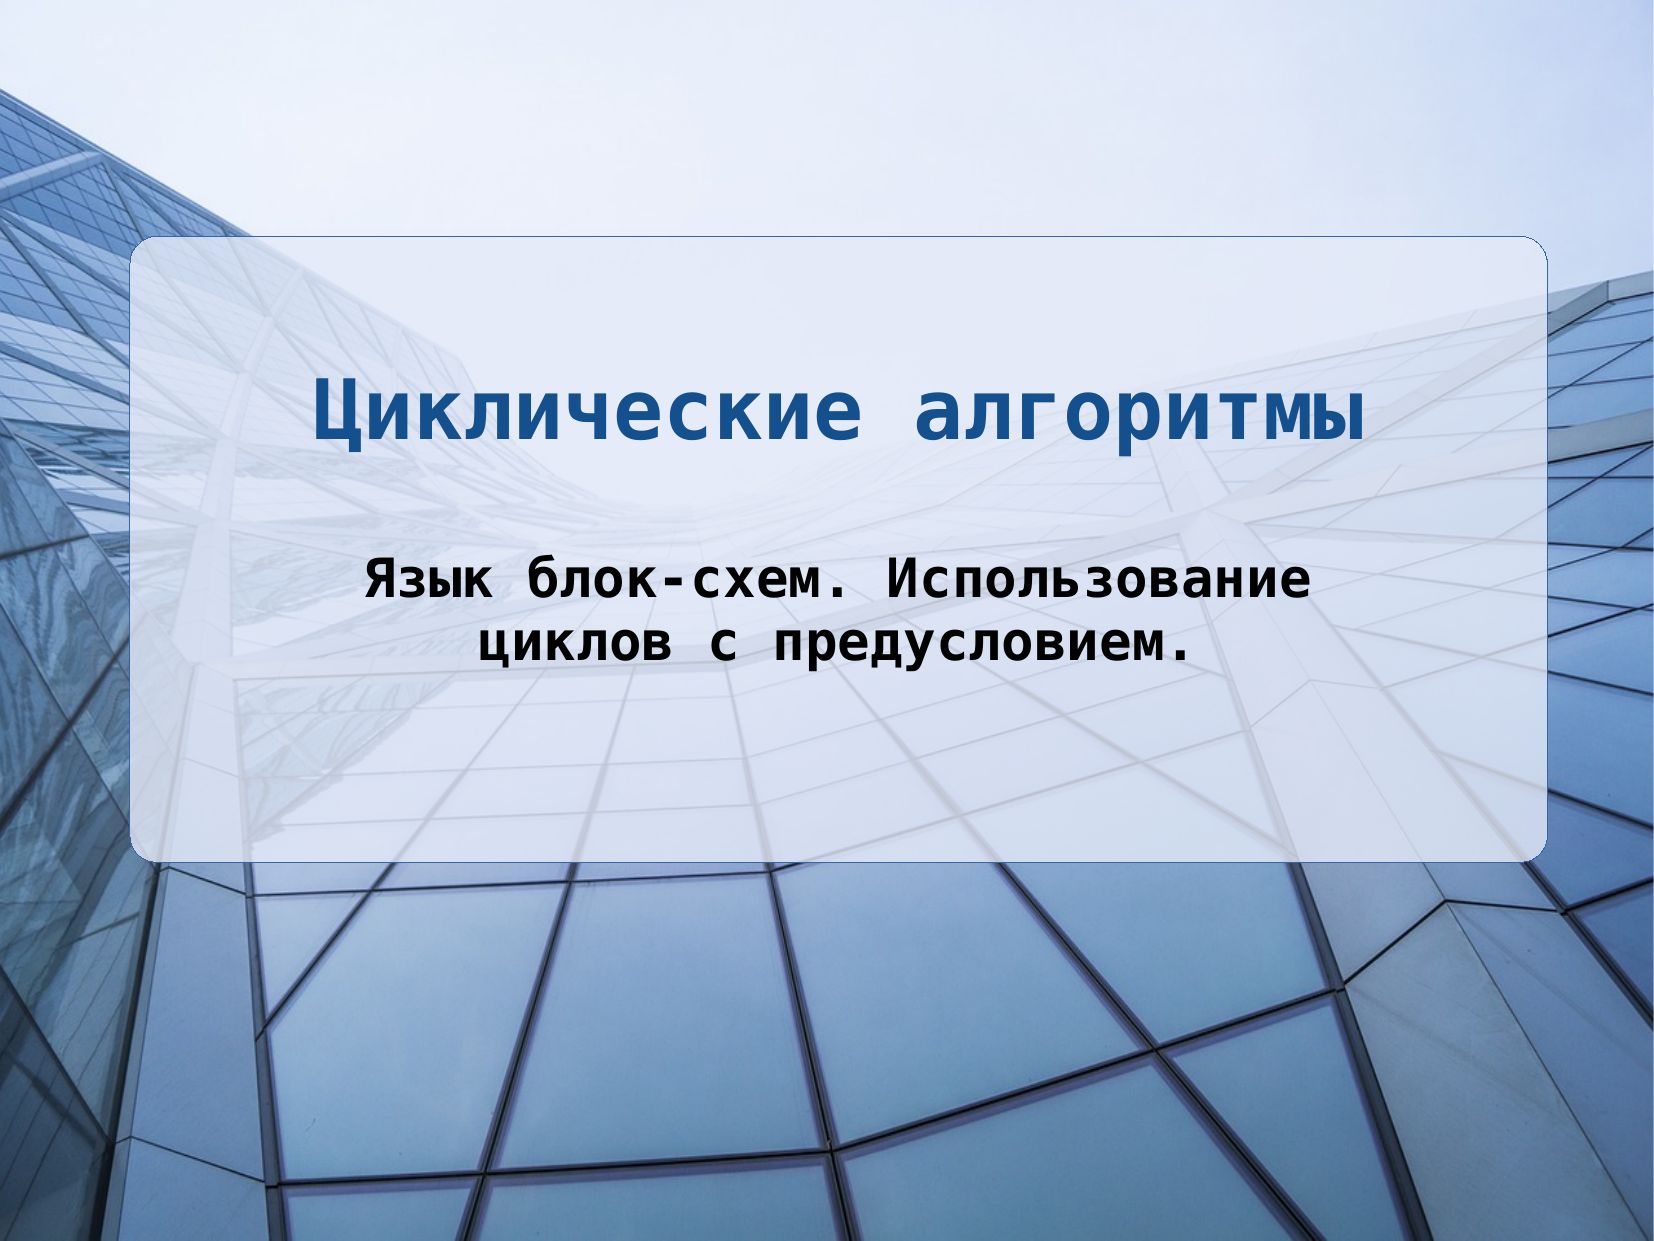

Циклические алгоритмы
Язык блок-схем. Использование циклов с предусловием.